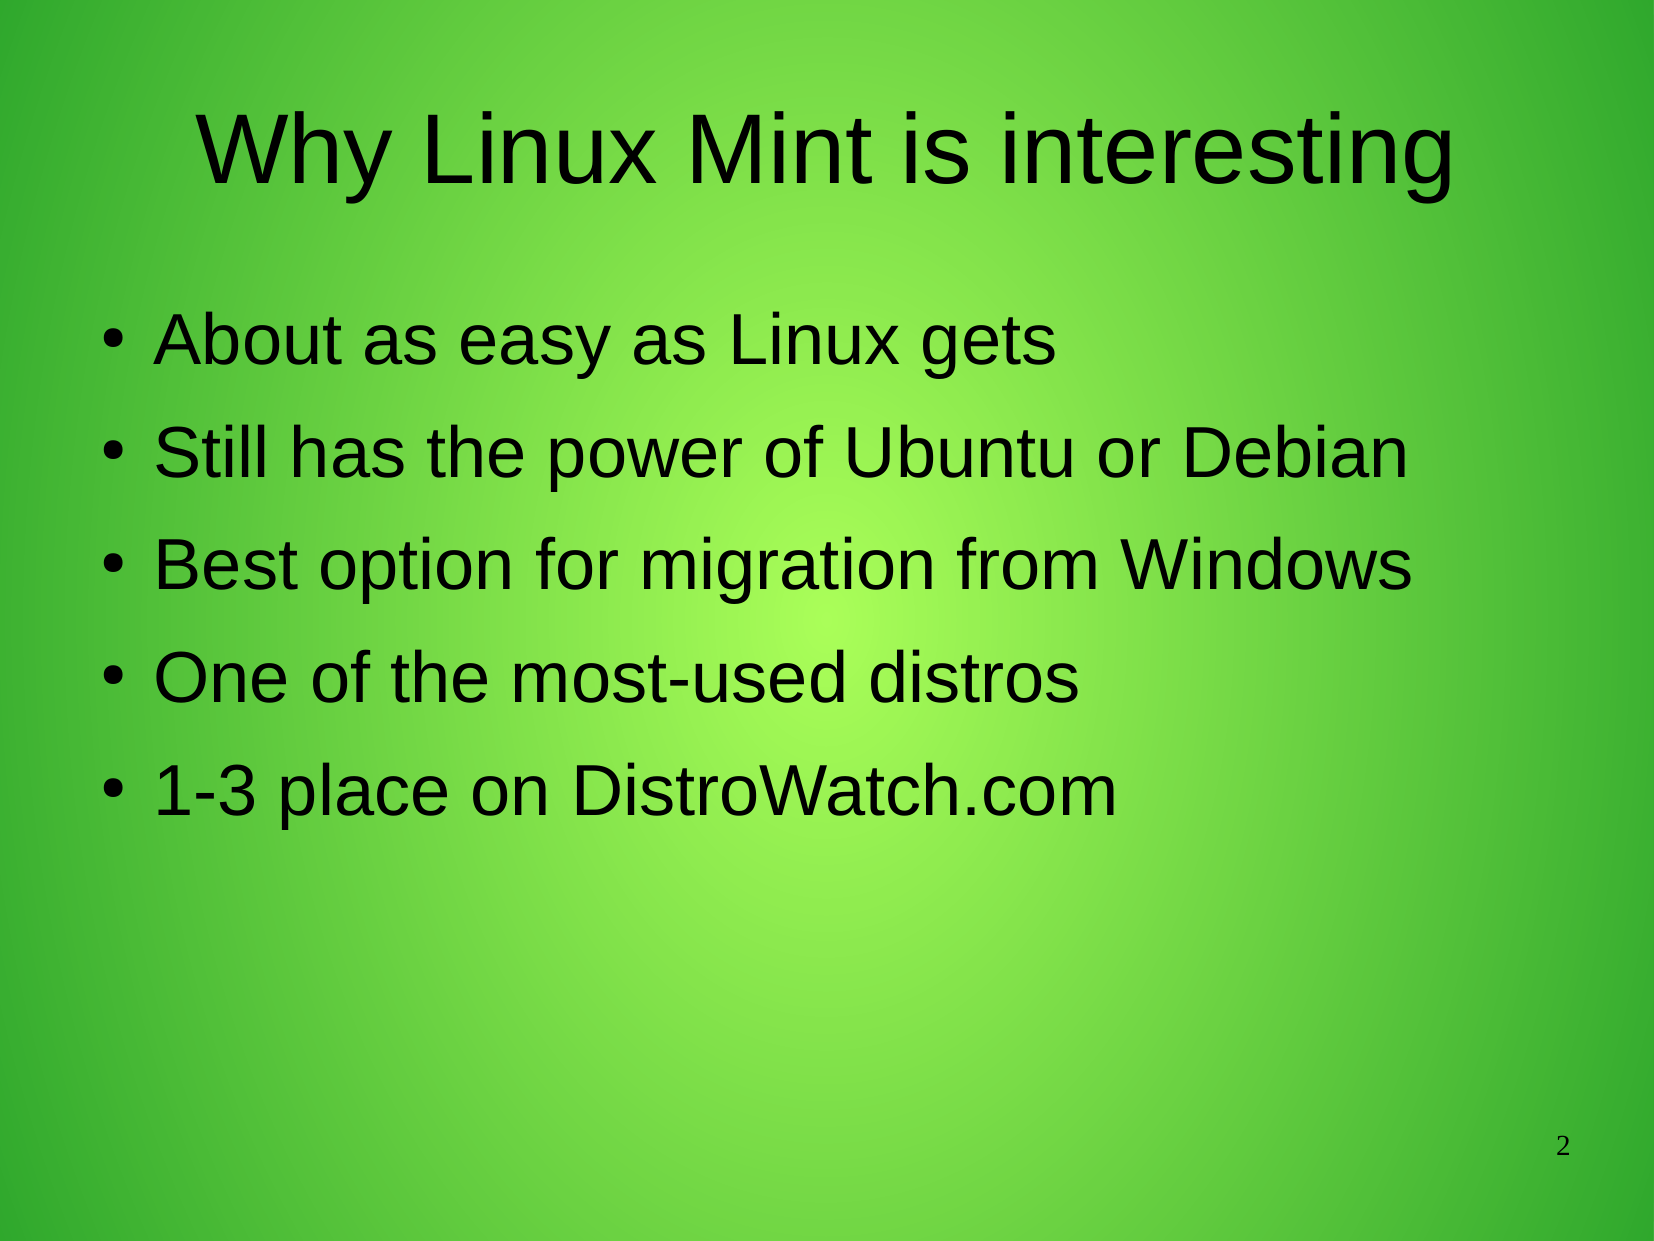

# Why Linux Mint is interesting
About as easy as Linux gets
Still has the power of Ubuntu or Debian
Best option for migration from Windows
One of the most-used distros
1-3 place on DistroWatch.com
2